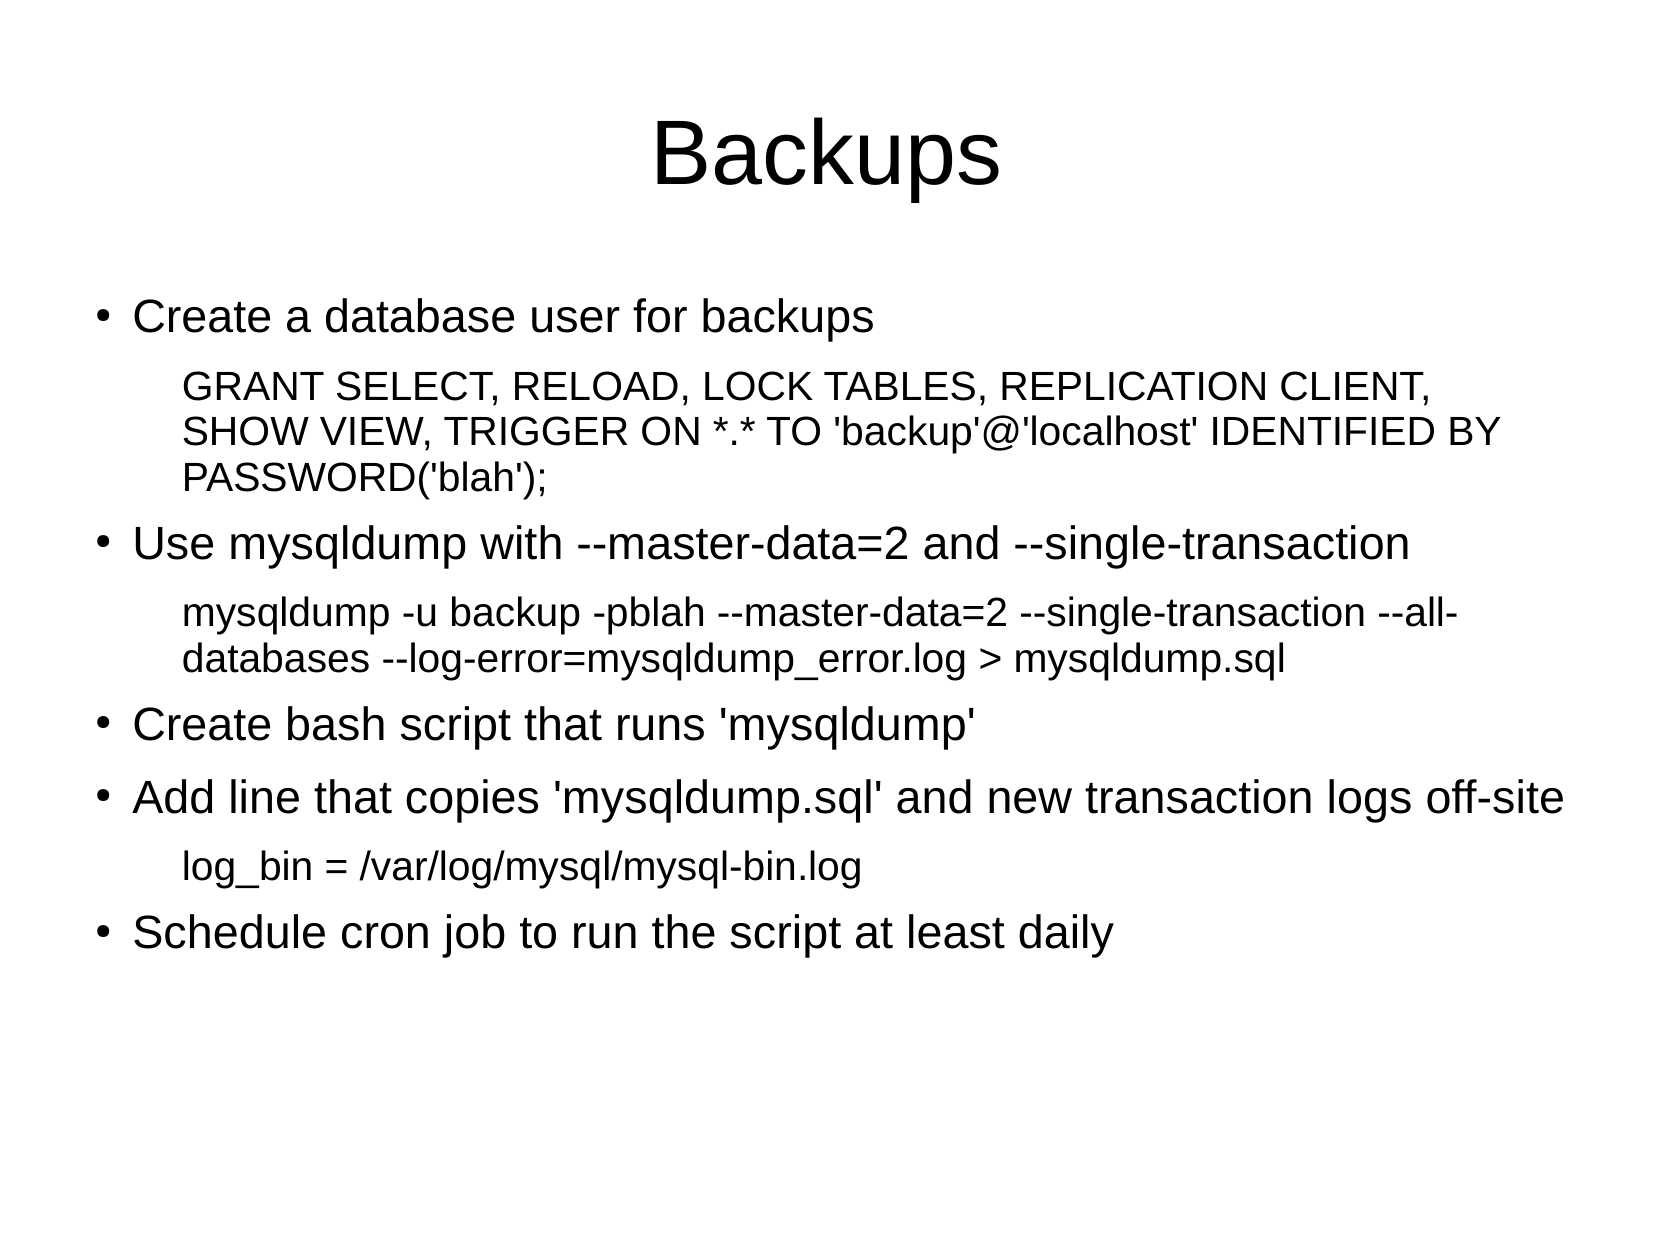

# Backups
Create a database user for backups
GRANT SELECT, RELOAD, LOCK TABLES, REPLICATION CLIENT, SHOW VIEW, TRIGGER ON *.* TO 'backup'@'localhost' IDENTIFIED BY PASSWORD('blah');
Use mysqldump with --master-data=2 and --single-transaction
mysqldump -u backup -pblah --master-data=2 --single-transaction --all-databases --log-error=mysqldump_error.log > mysqldump.sql
Create bash script that runs 'mysqldump'
Add line that copies 'mysqldump.sql' and new transaction logs off-site
log_bin = /var/log/mysql/mysql-bin.log
Schedule cron job to run the script at least daily